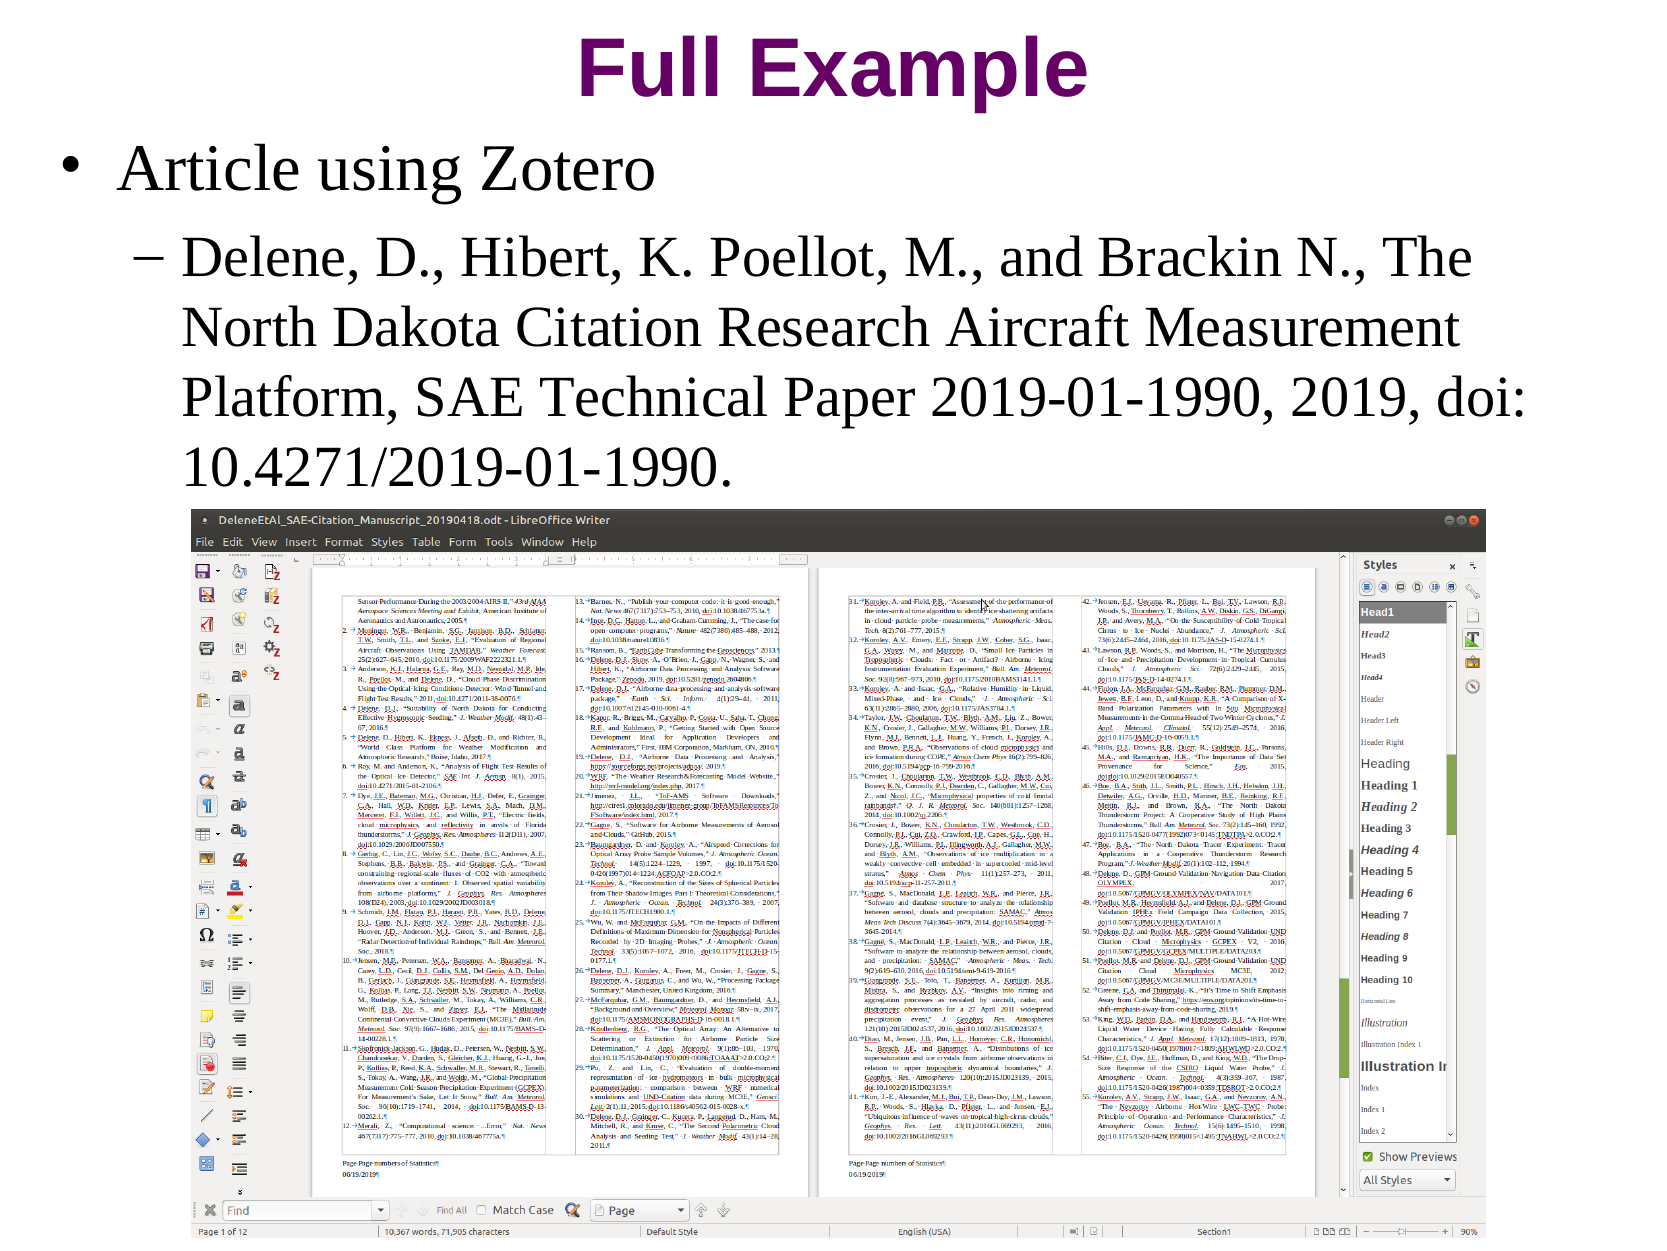

# Full Example
Article using Zotero
Delene, D., Hibert, K. Poellot, M., and Brackin N., The North Dakota Citation Research Aircraft Measurement Platform, SAE Technical Paper 2019-01-1990, 2019, doi: 10.4271/2019-01-1990.